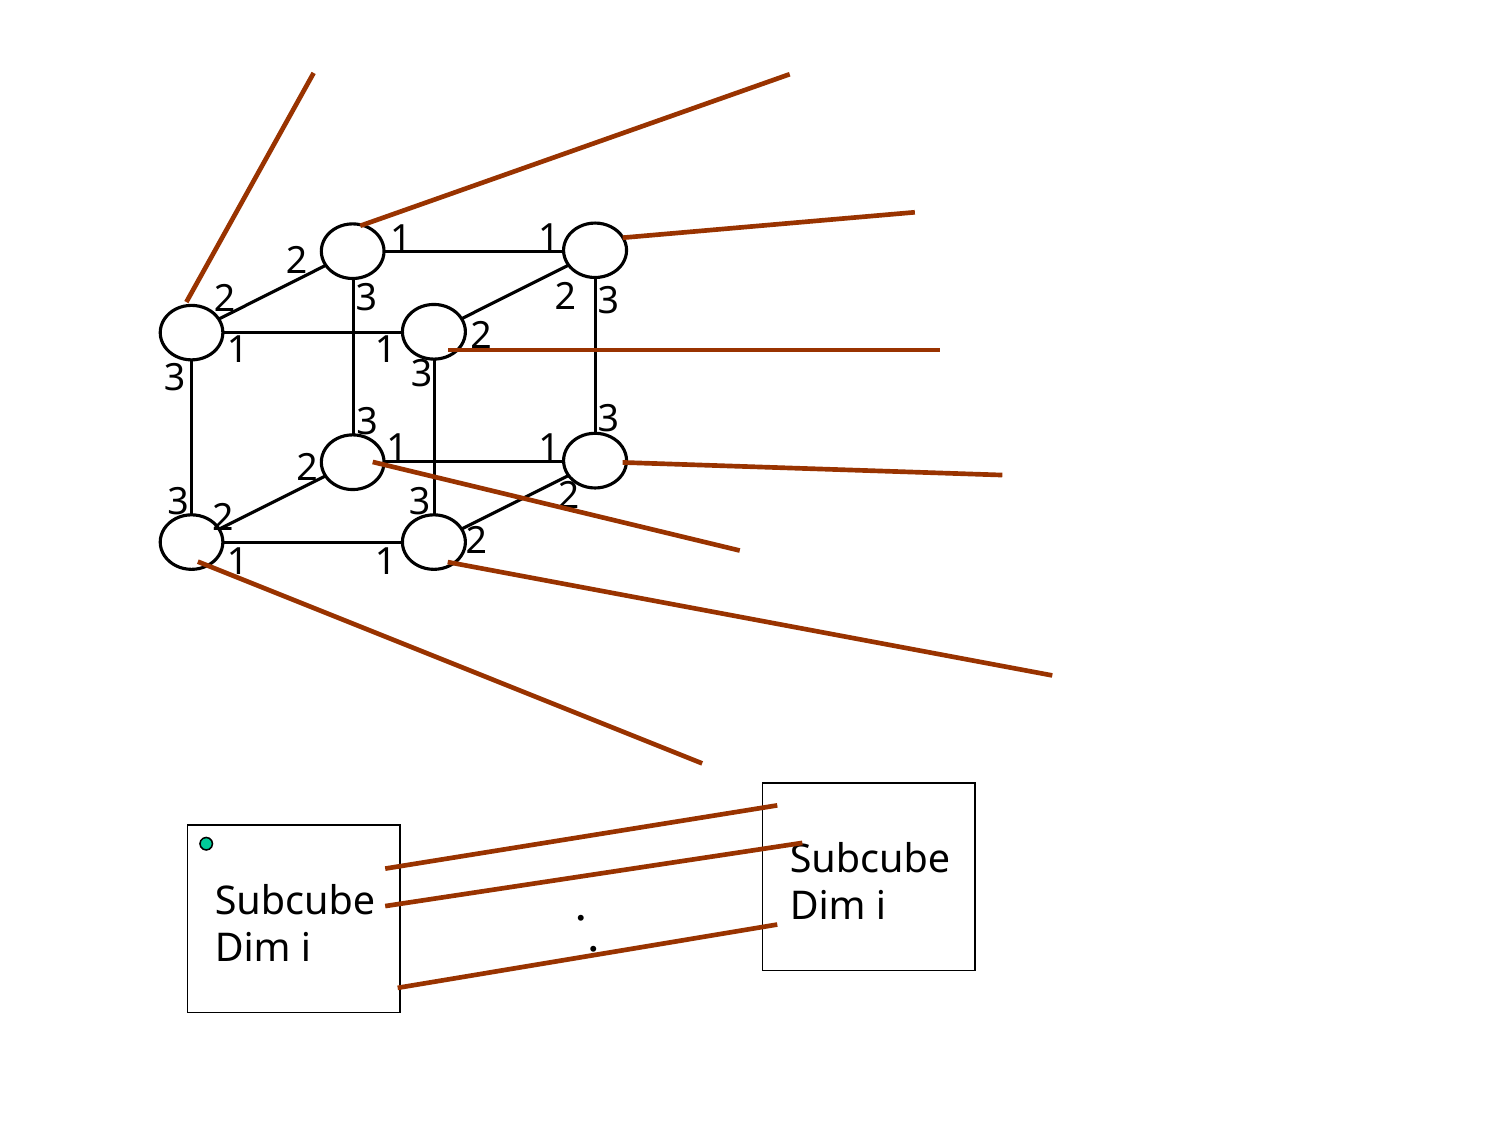

1
1
2
2
3
2
3
2
1
1
3
3
3
3
1
1
2
2
3
3
2
2
1
1
Subcube
Dim i
.
Subcube
Dim i
.
Paola Flocchini